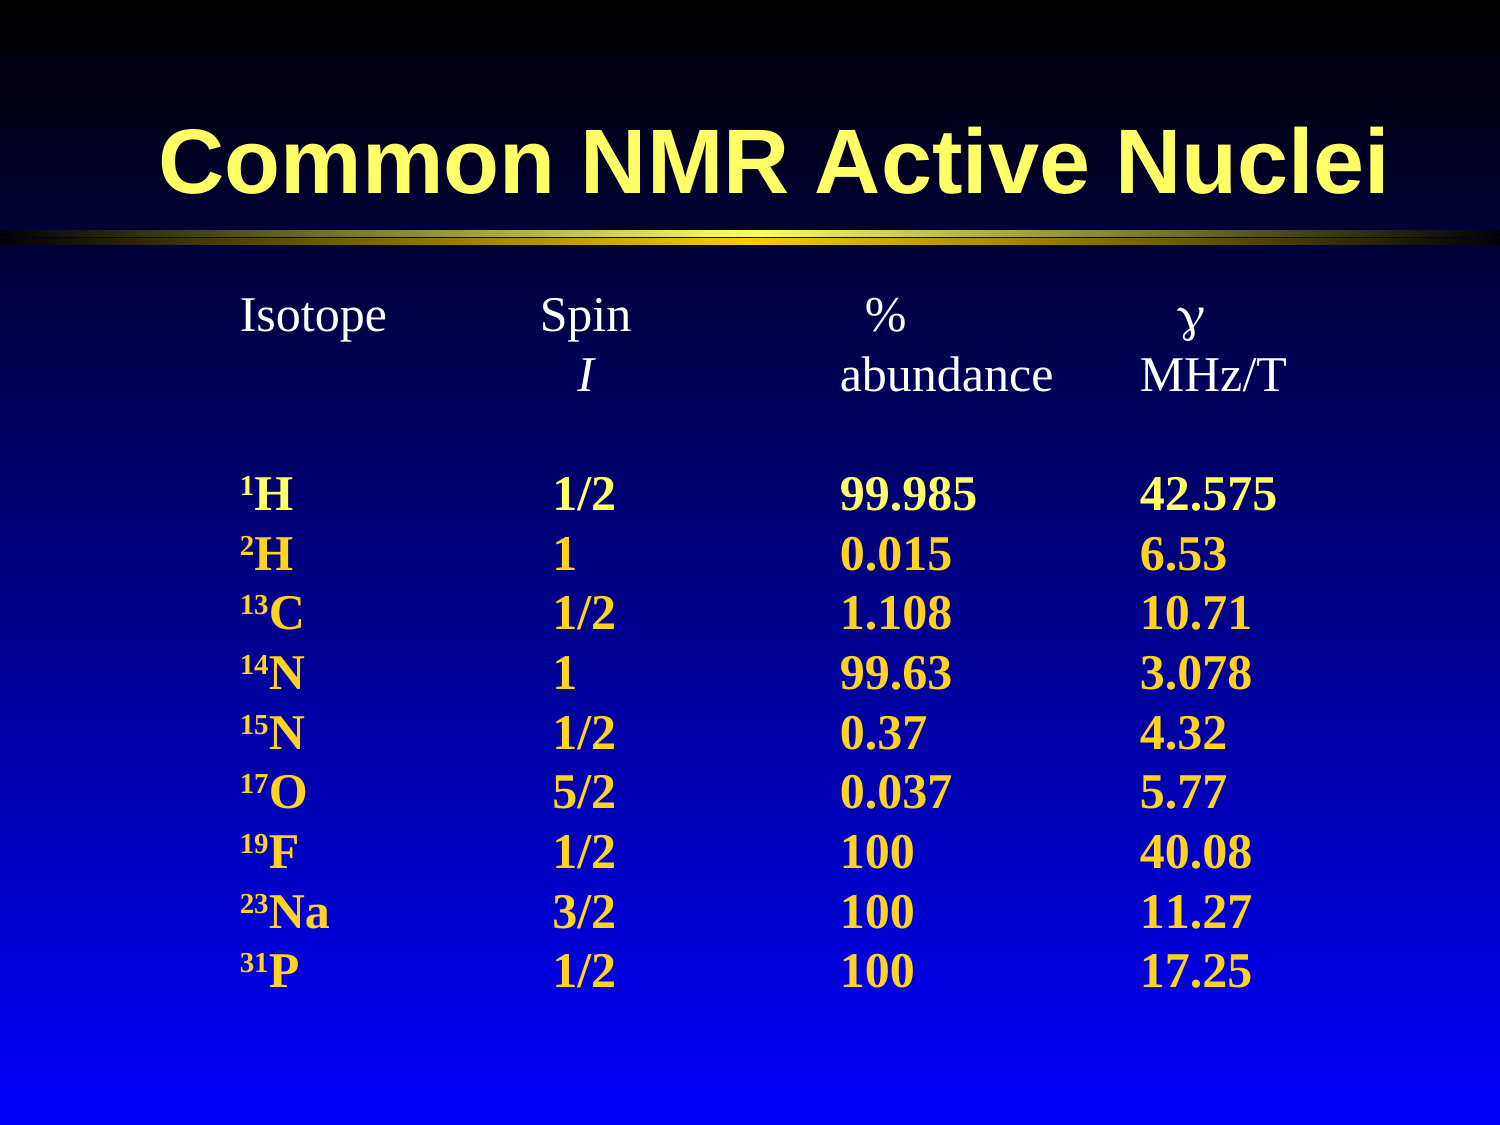

Common NMR Active Nuclei
Isotope		Spin		 %		 
		 I		abundance	MHz/T
1H		 1/2		99.985		42.575
2H		 1		0.015		6.53
13C		 1/2		1.108		10.71
14N		 1		99.63		3.078
15N		 1/2		0.37		4.32
17O		 5/2		0.037		5.77
19F		 1/2		100		40.08
23Na		 3/2		100		11.27
31P		 1/2		100		17.25